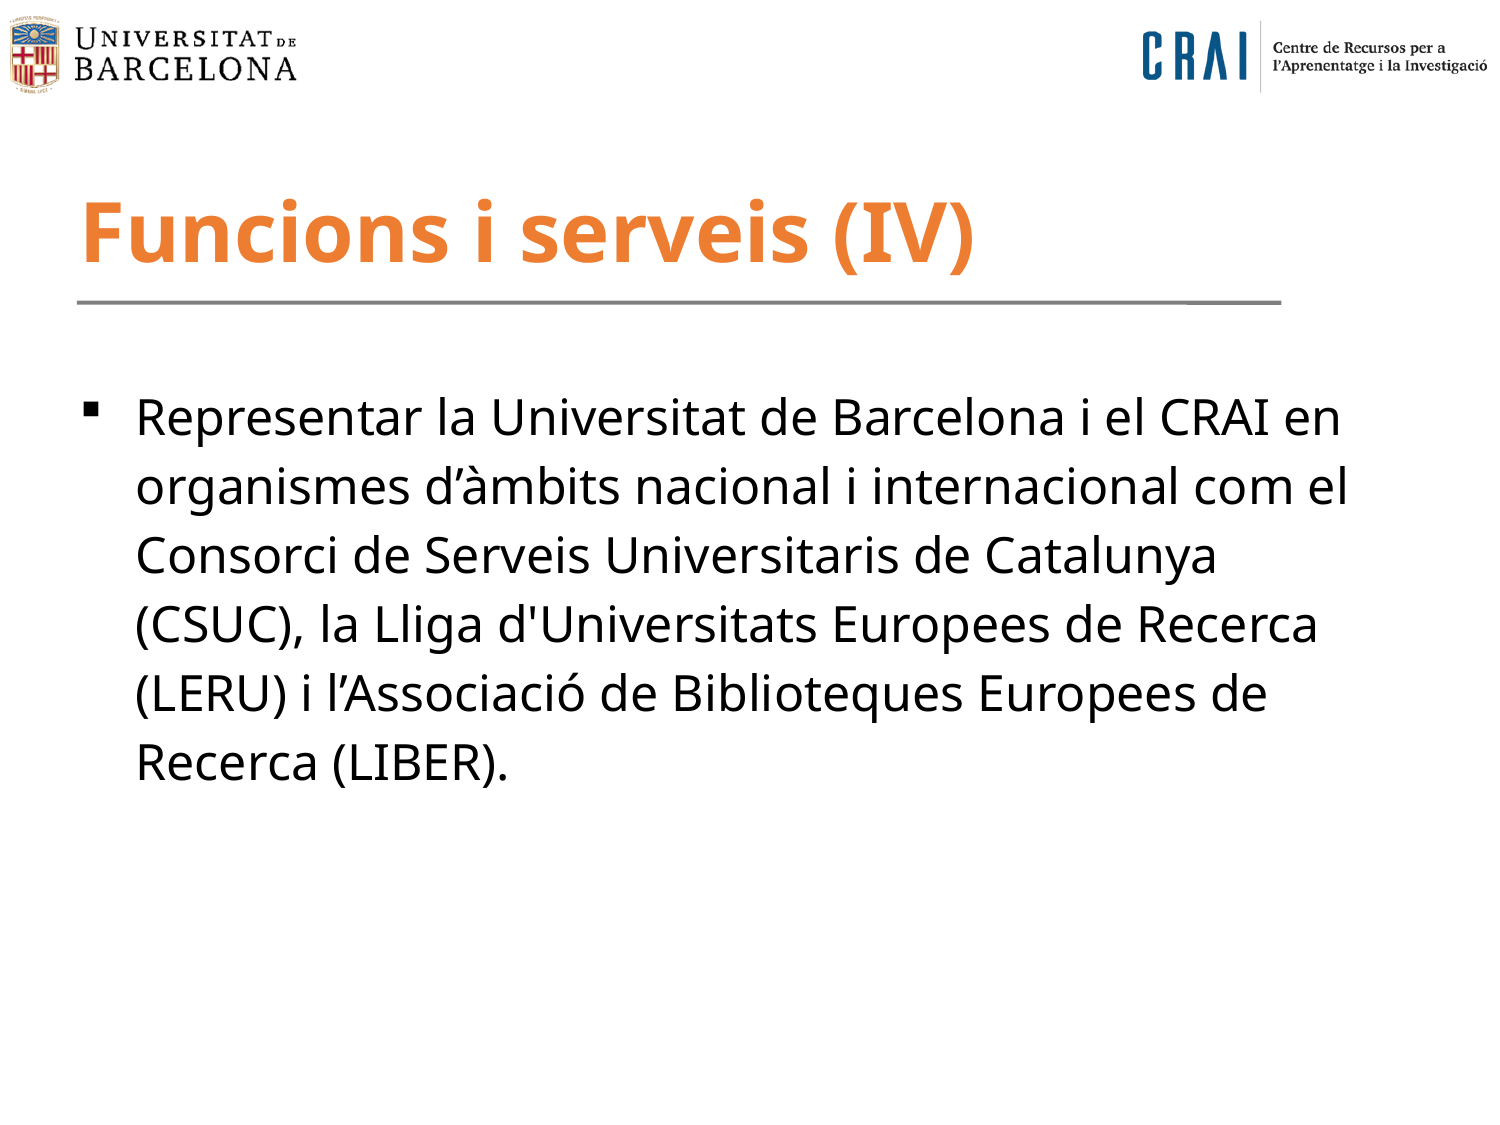

Funcions i serveis (IV)
Representar la Universitat de Barcelona i el CRAI en organismes d’àmbits nacional i internacional com el Consorci de Serveis Universitaris de Catalunya (CSUC), la Lliga d'Universitats Europees de Recerca (LERU) i l’Associació de Biblioteques Europees de Recerca (LIBER).